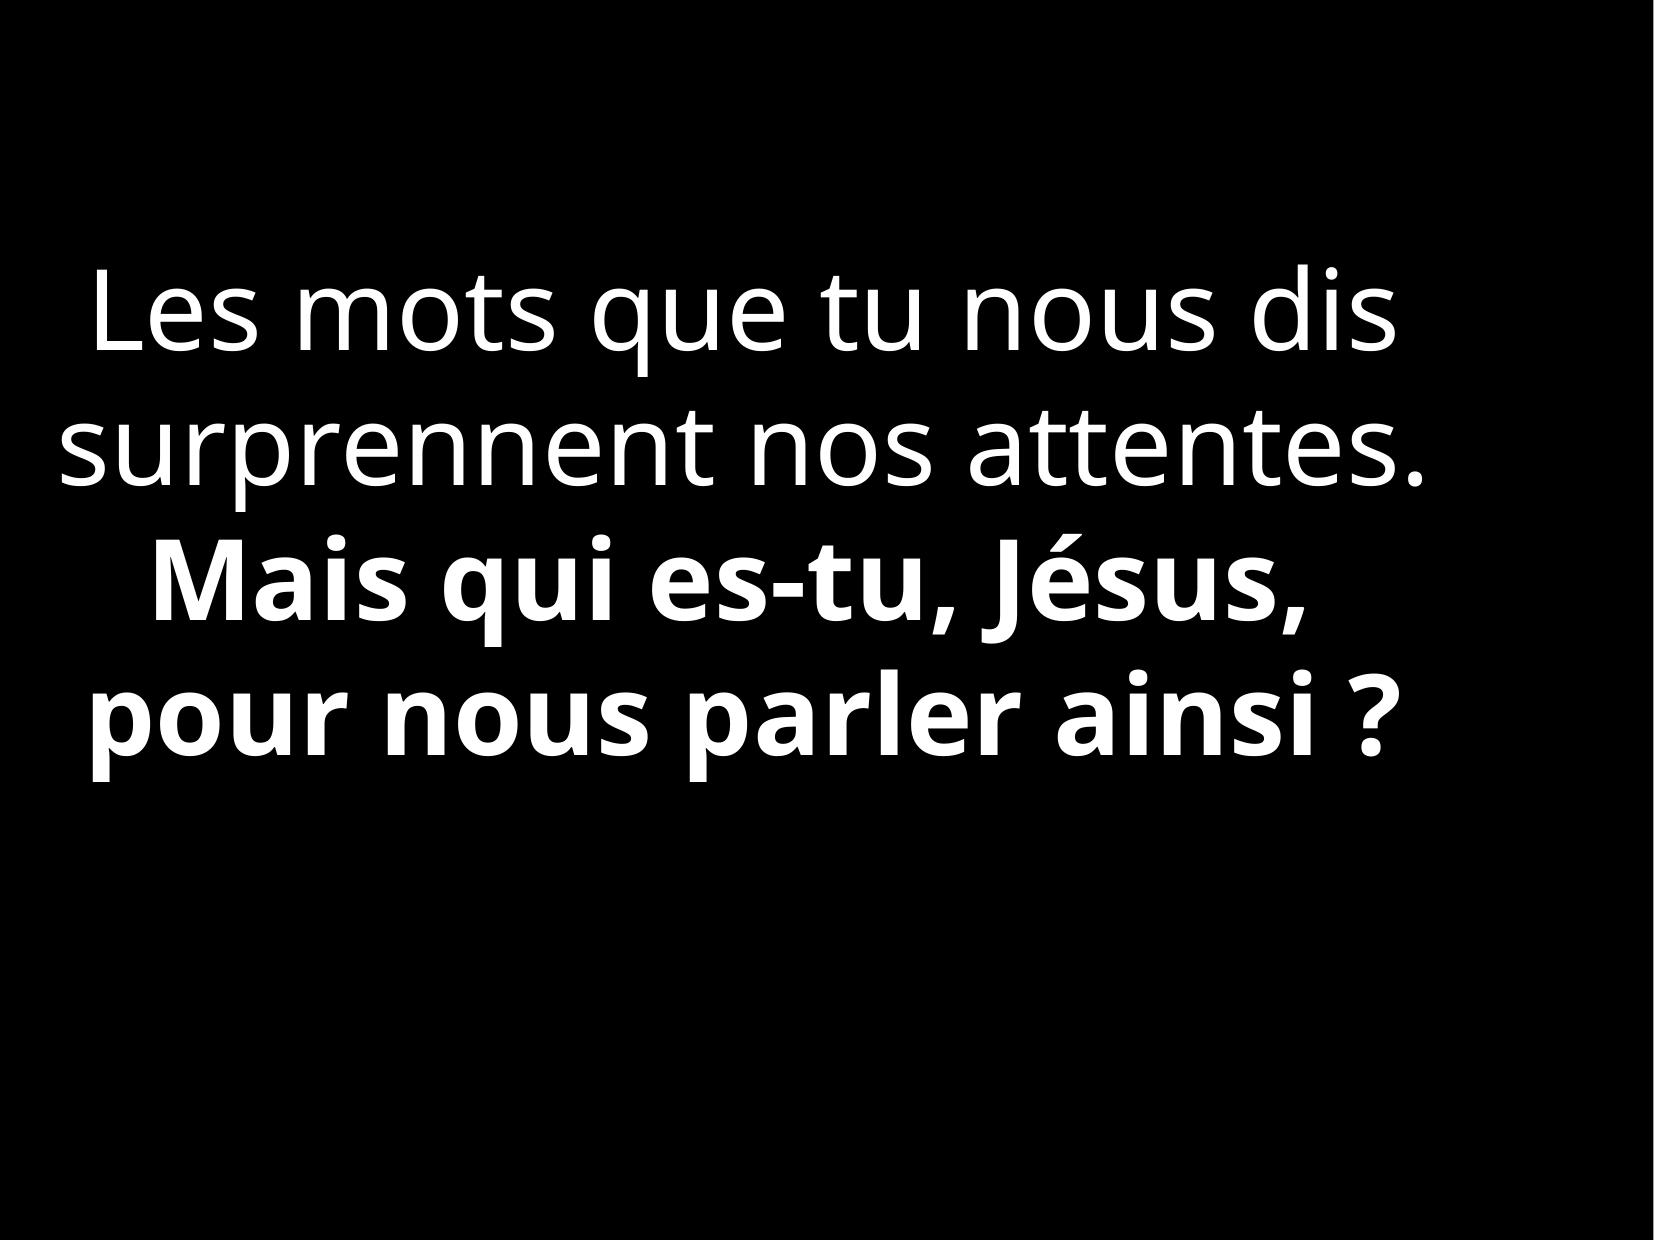

Les mots que tu nous dis surprennent nos attentes.
Mais qui es-tu, Jésus,
pour nous parler ainsi ?